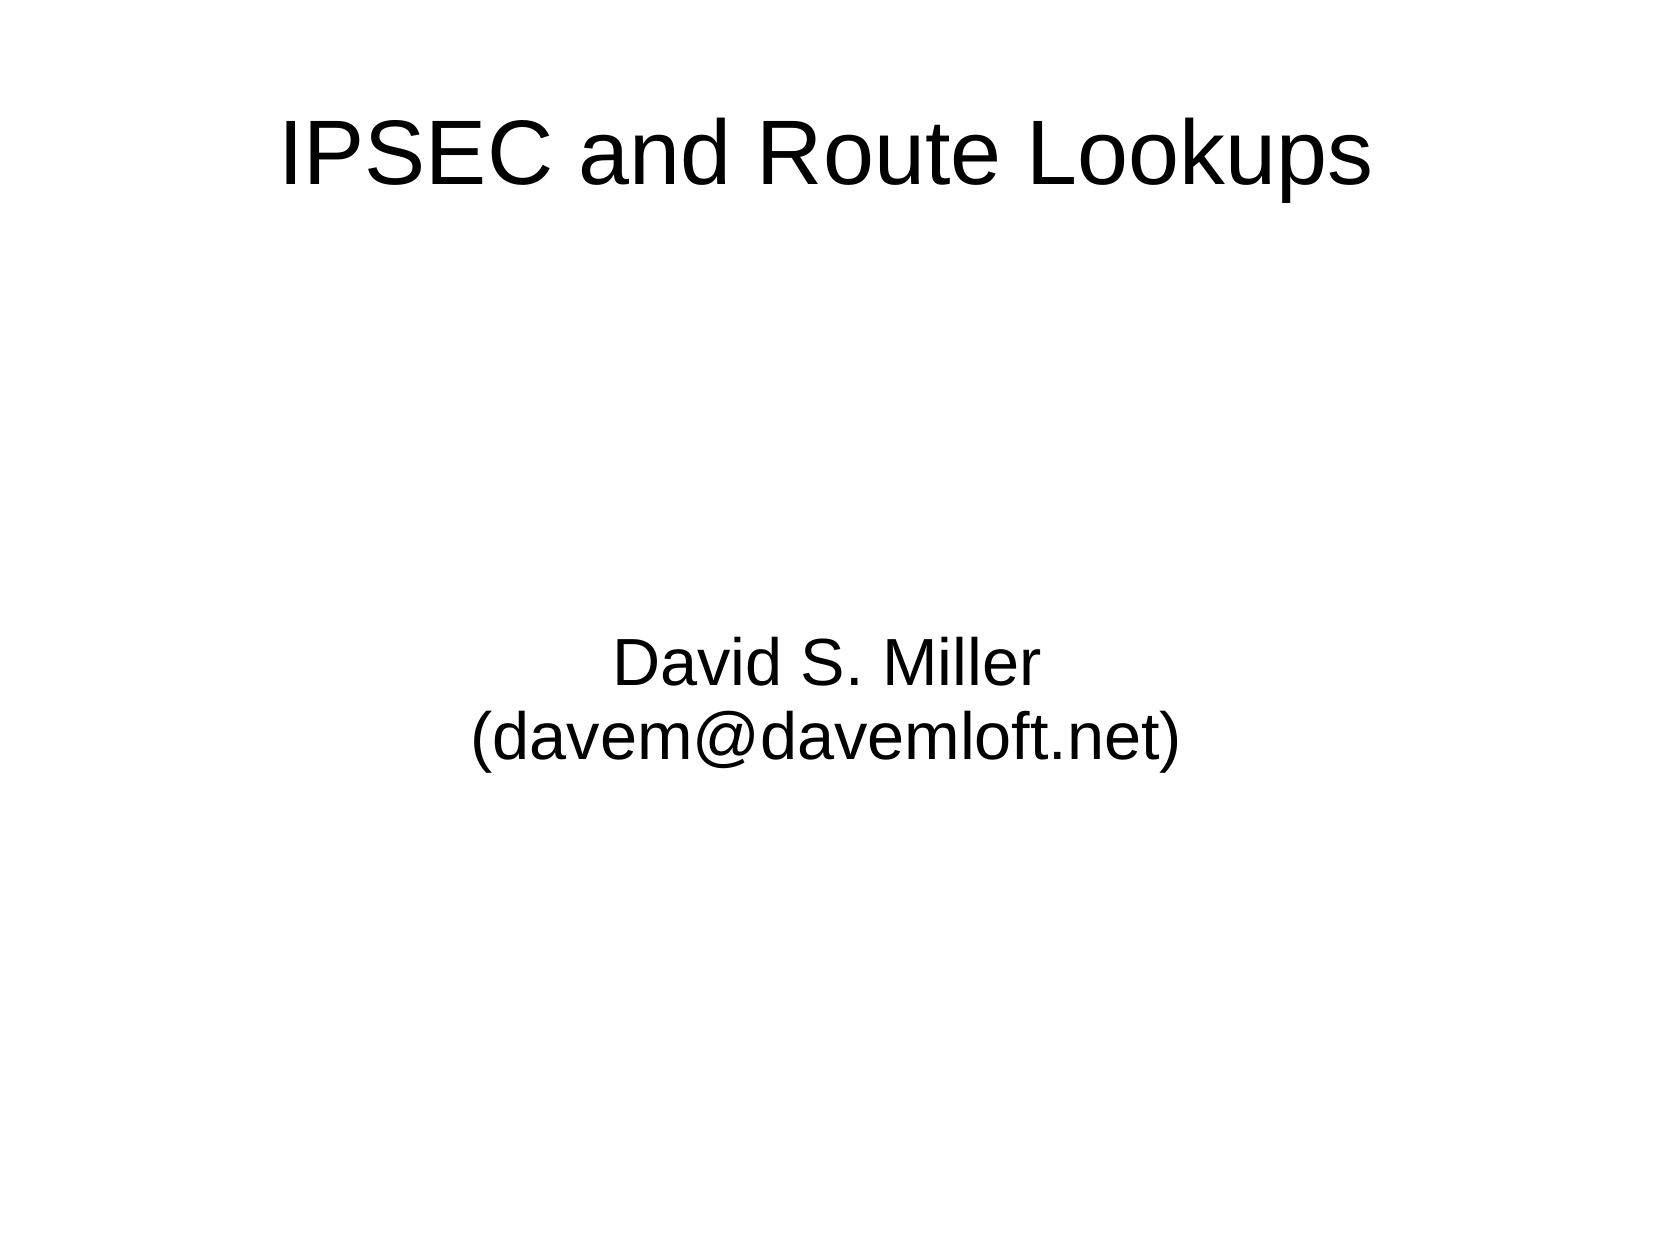

# IPSEC and Route Lookups
David S. Miller
(davem@davemloft.net)